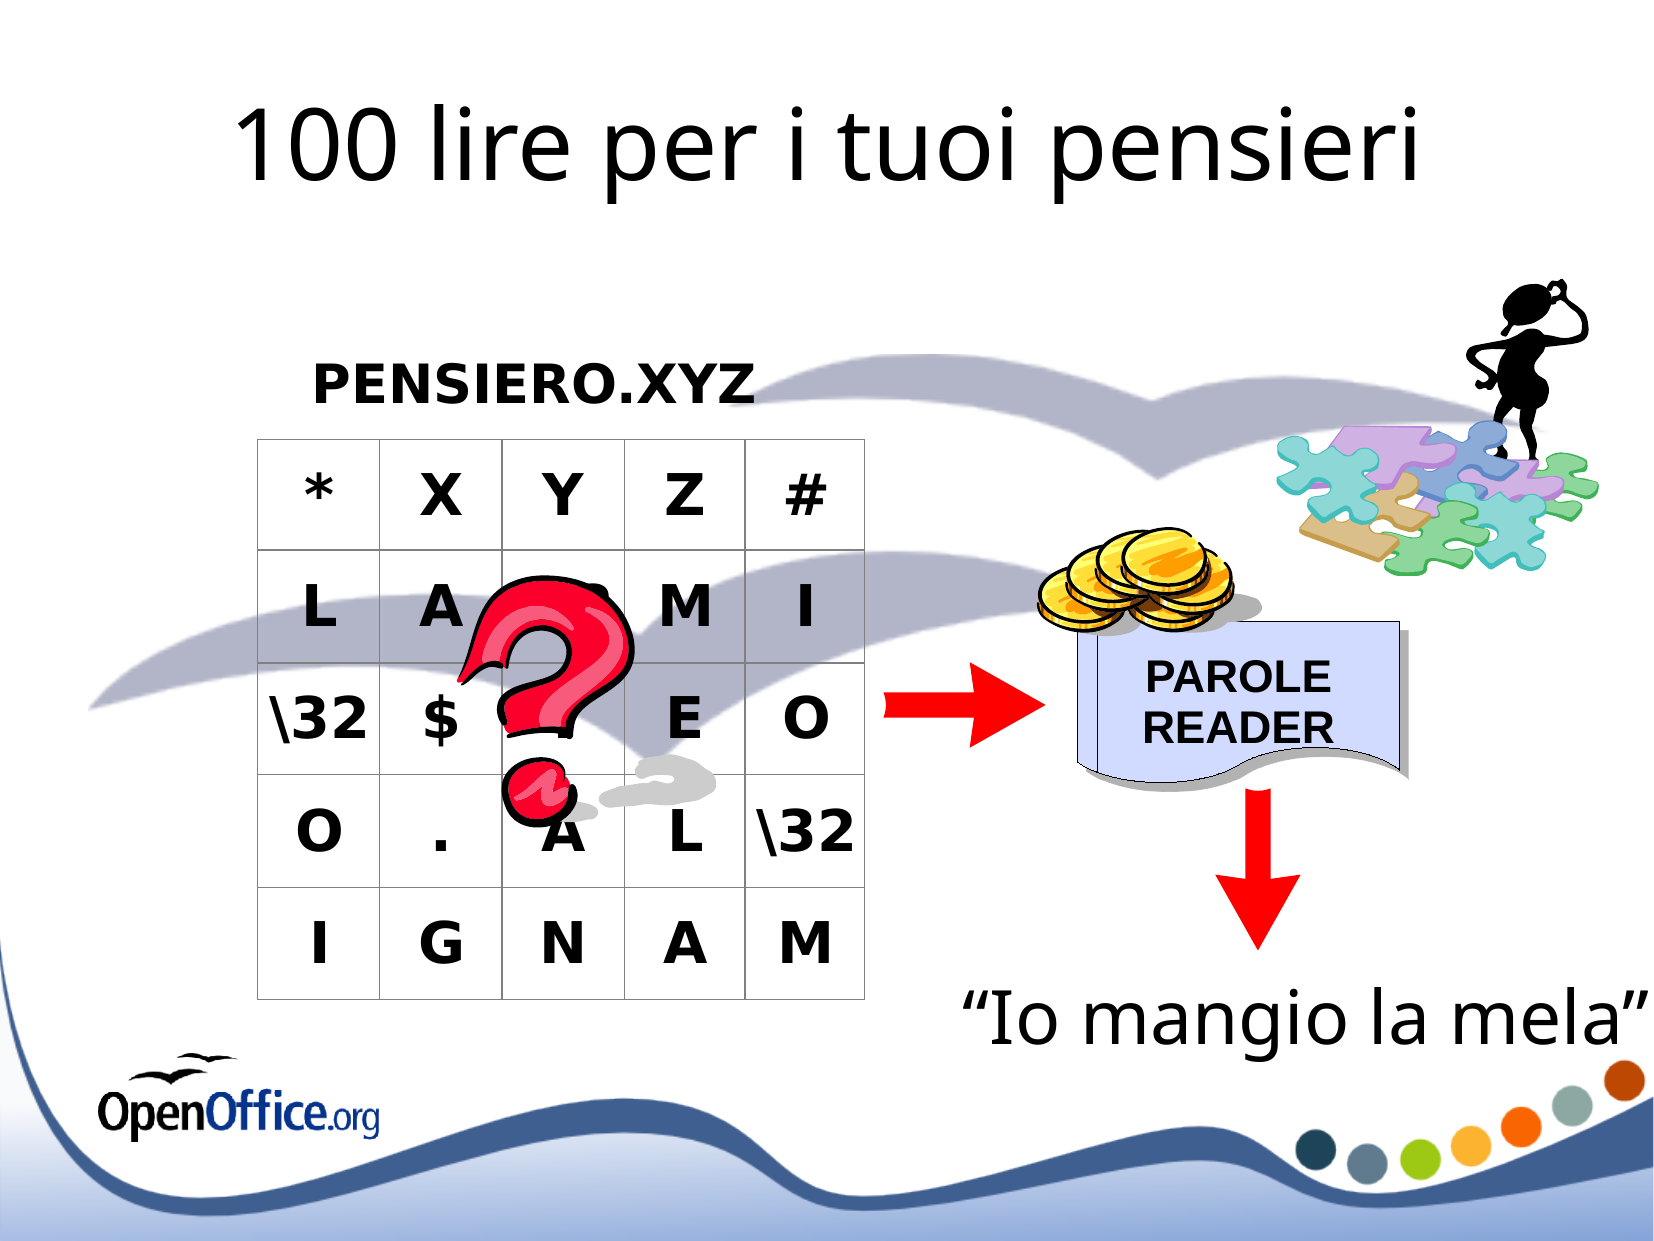

# 100 lire per i tuoi pensieri
PENSIERO.XYZ
PAROLE
READER
“Io mangio la mela”